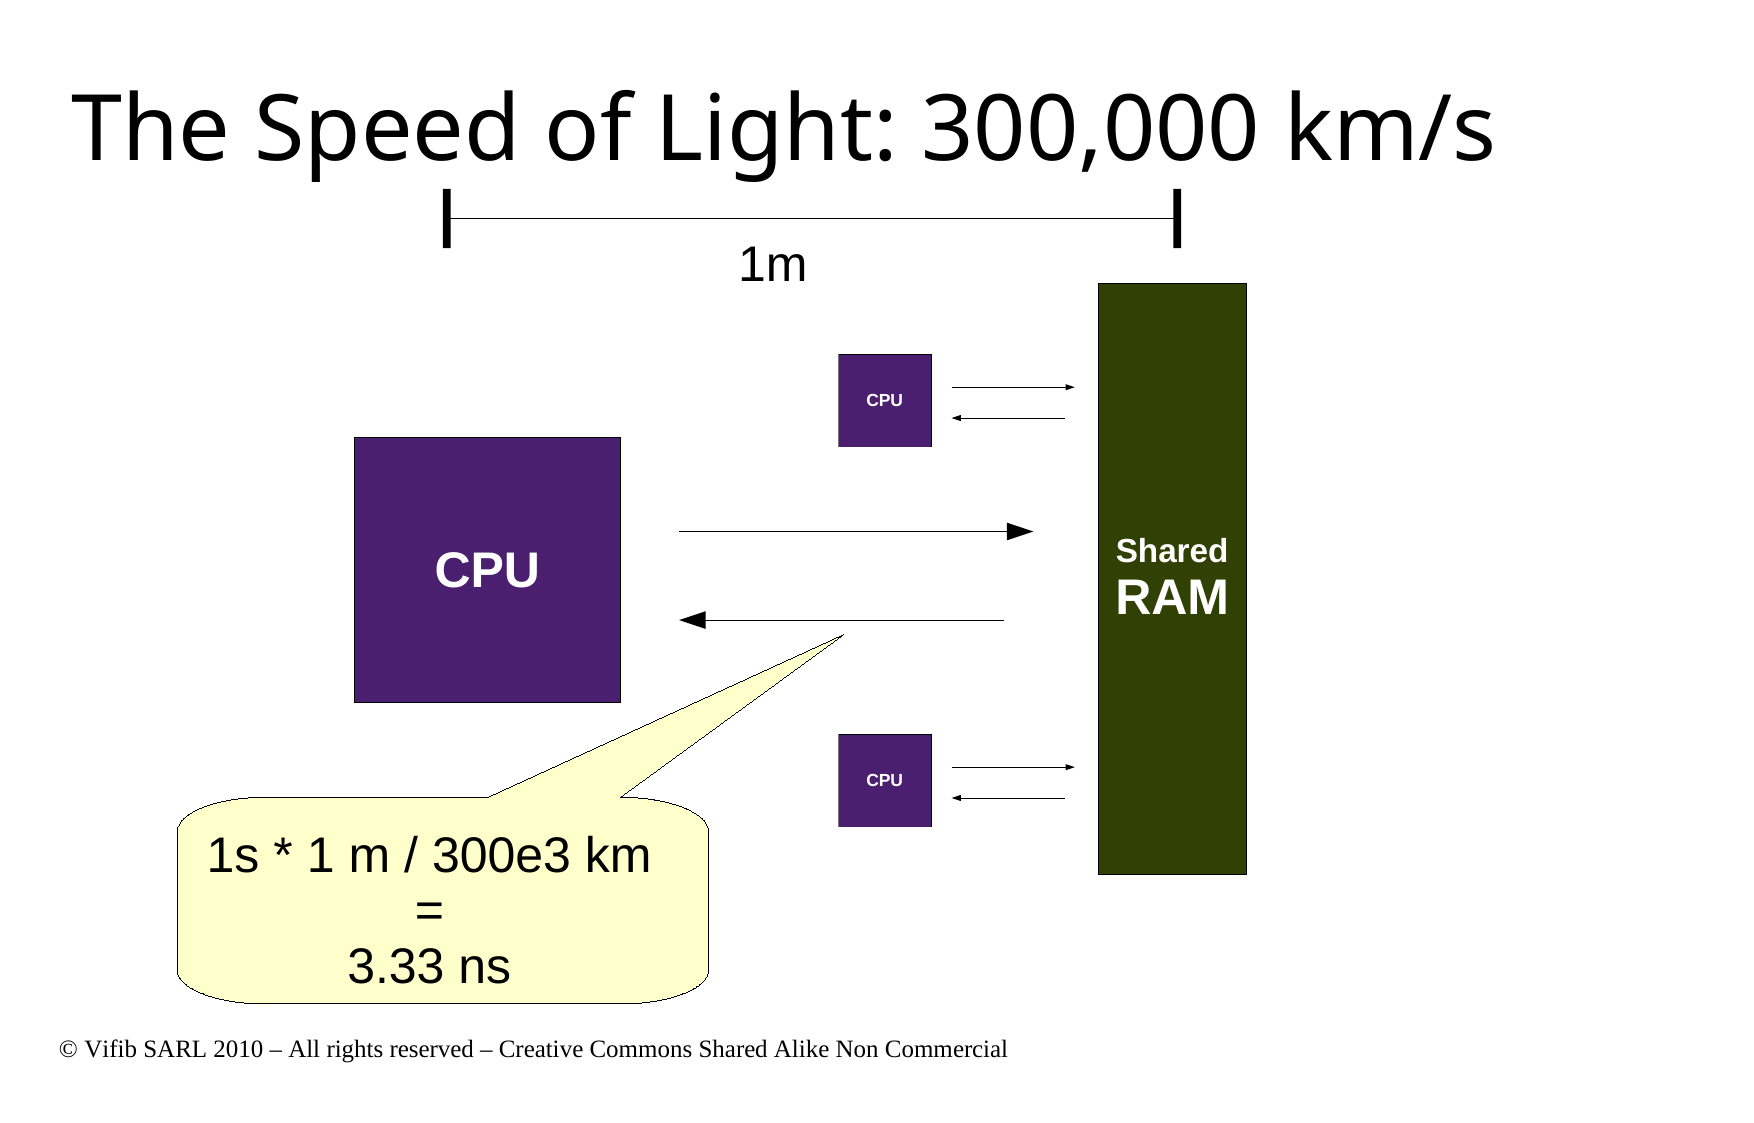

# The Speed of Light: 300,000 km/s
1m
Shared
RAM
CPU
1s * 1 m / 300e3 km
=
3.33 ns